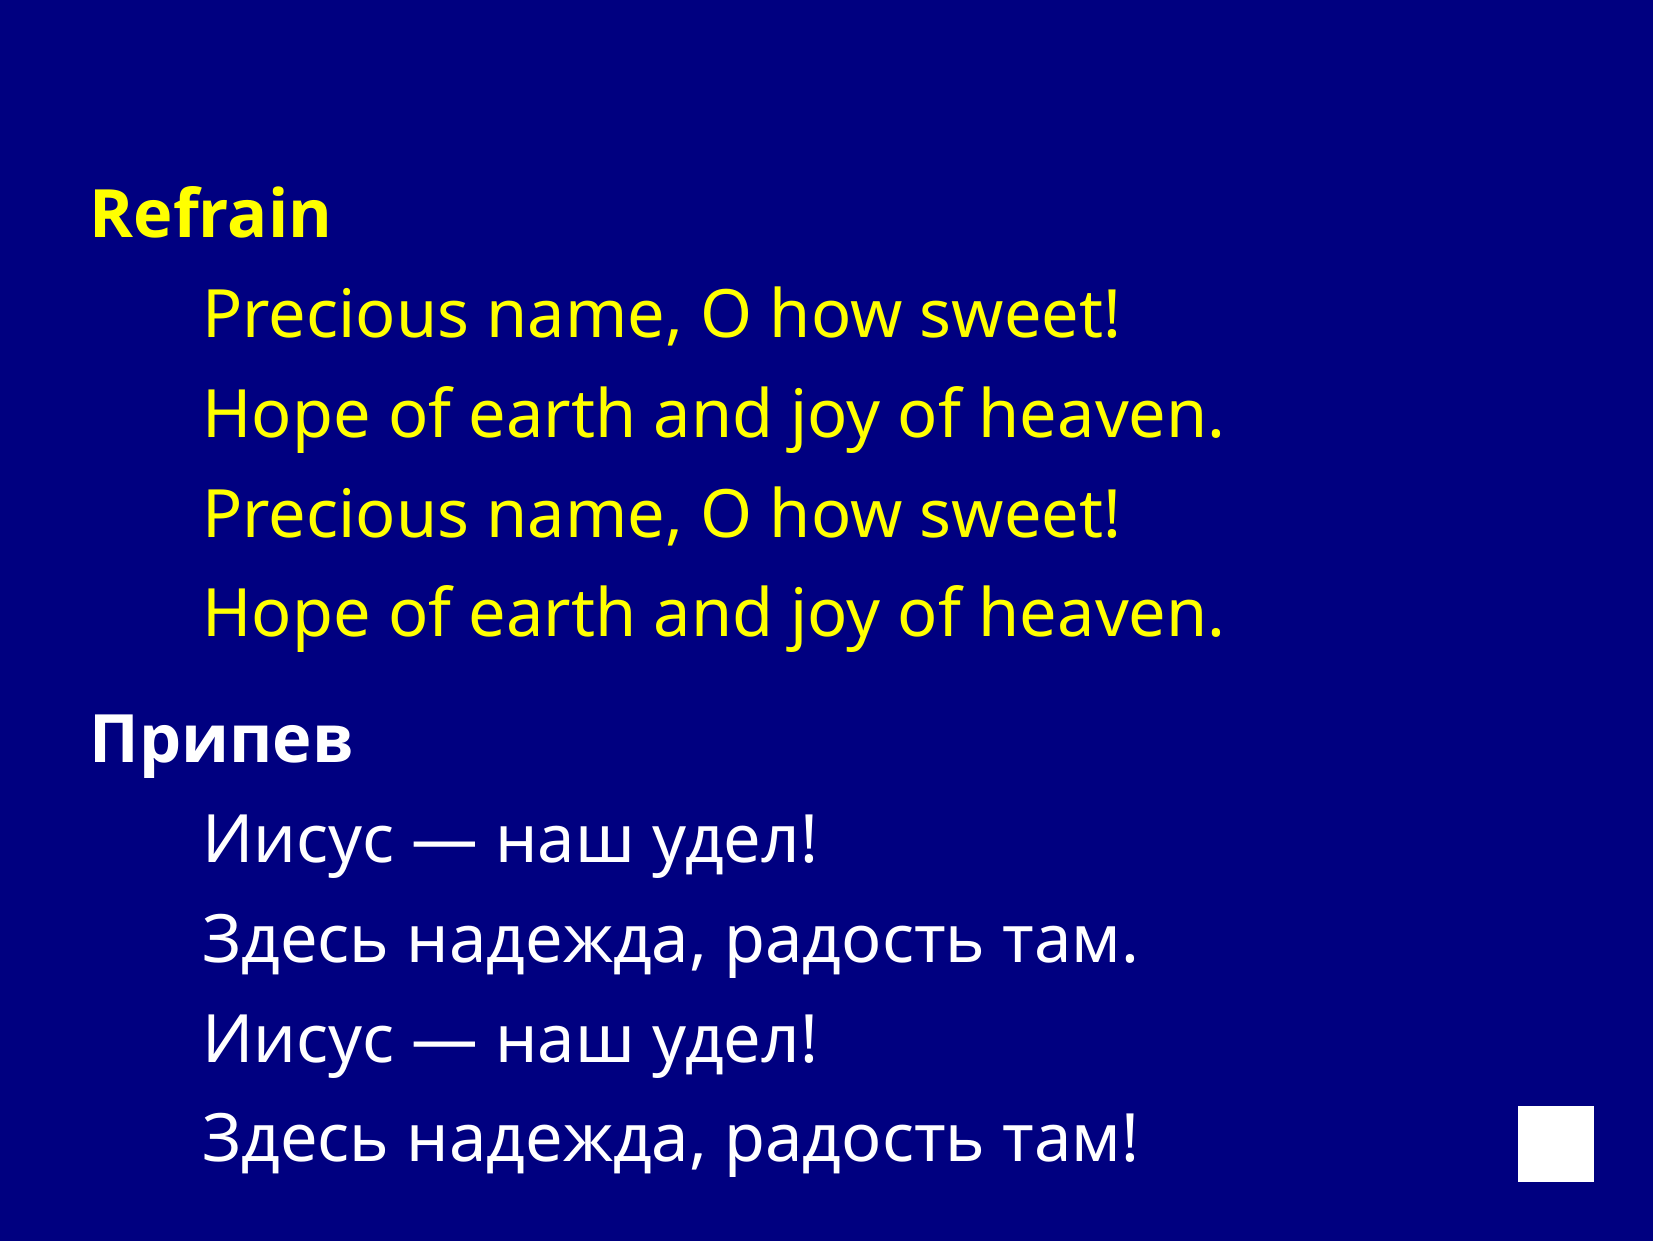

Refrain
	Precious name, O how sweet!
	Hope of earth and joy of heaven.
	Precious name, O how sweet!
	Hope of earth and joy of heaven.
Припев
	Иисус — наш удел!
	Здесь надежда, радость там.
	Иисус — наш удел!
	Здесь надежда, радость там!